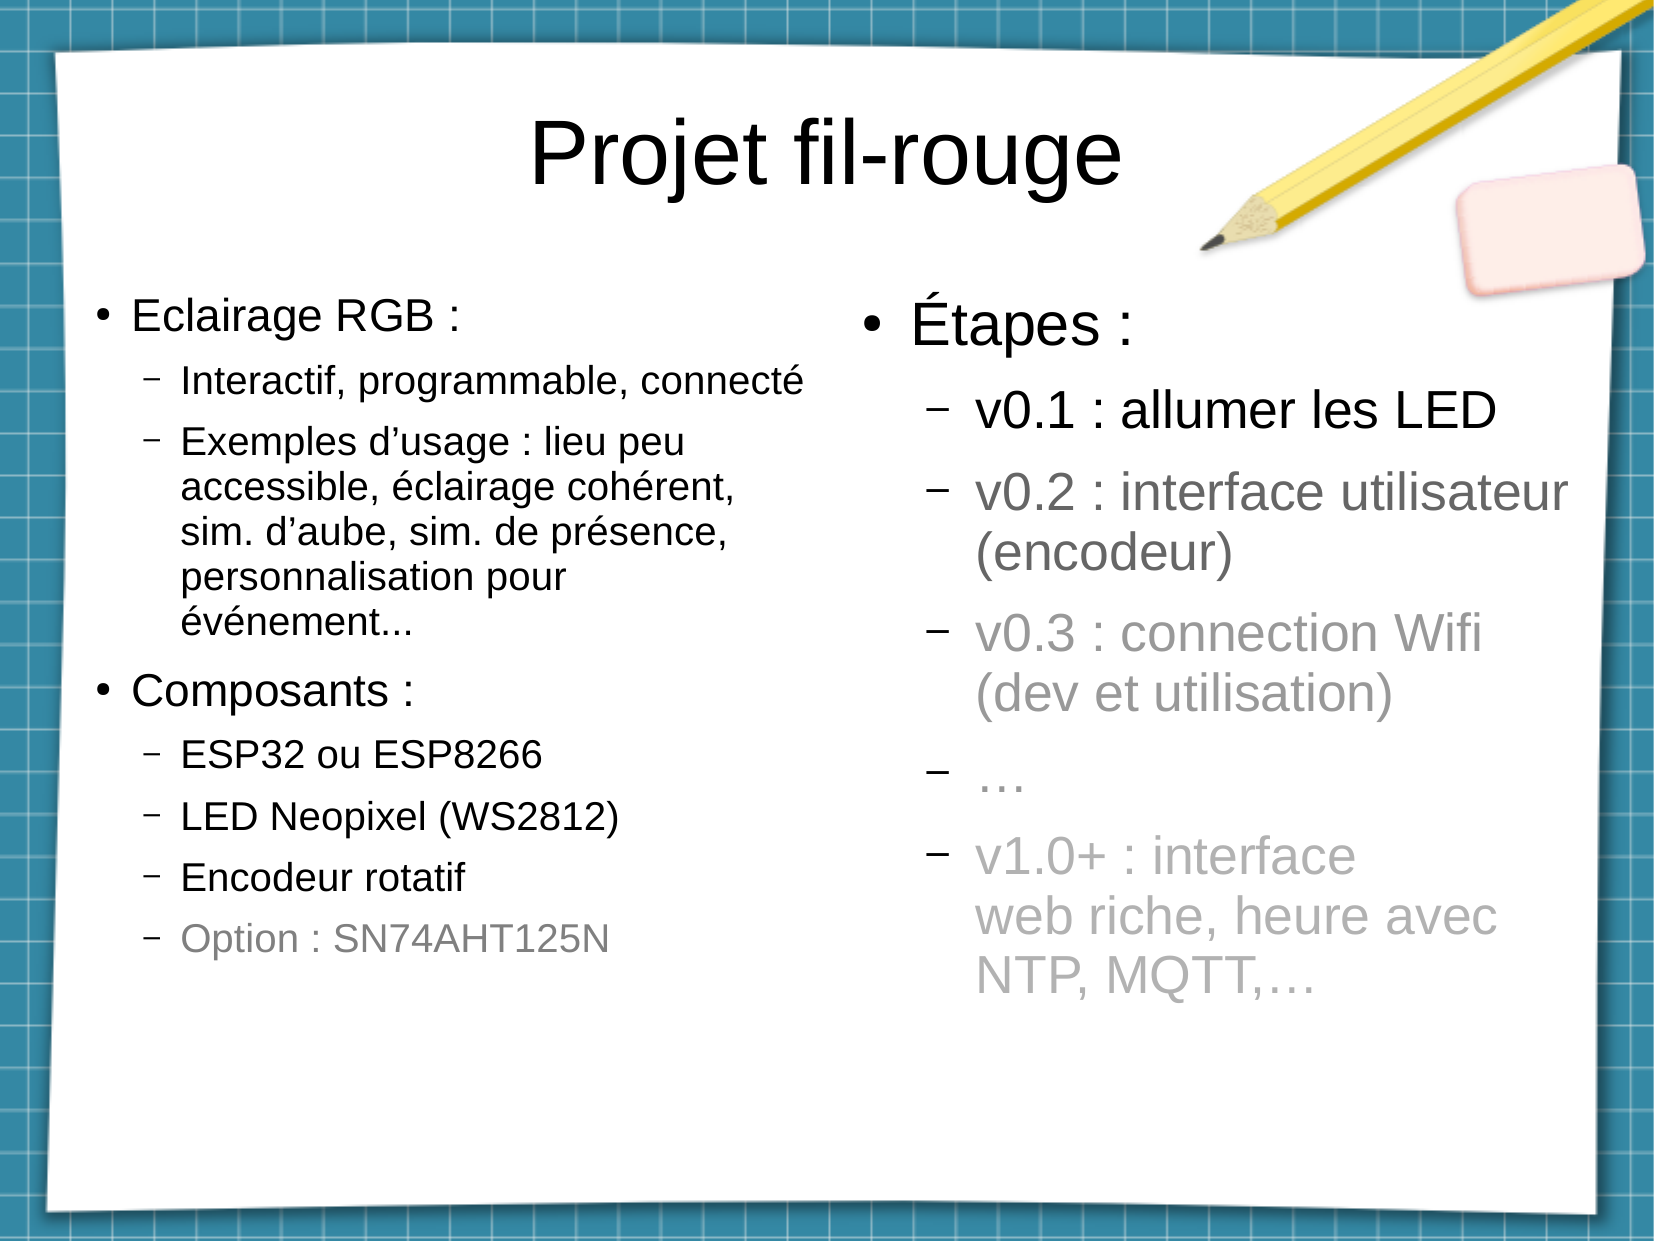

# Projet fil-rouge
Eclairage RGB :
Interactif, programmable, connecté
Exemples d’usage : lieu peu accessible, éclairage cohérent, sim. d’aube, sim. de présence, personnalisation pour événement...
Composants :
ESP32 ou ESP8266
LED Neopixel (WS2812)
Encodeur rotatif
Option : SN74AHT125N
Étapes :
v0.1 : allumer les LED
v0.2 : interface utilisateur (encodeur)
v0.3 : connection Wifi (dev et utilisation)
…
v1.0+ : interface web riche, heure avec NTP, MQTT,…